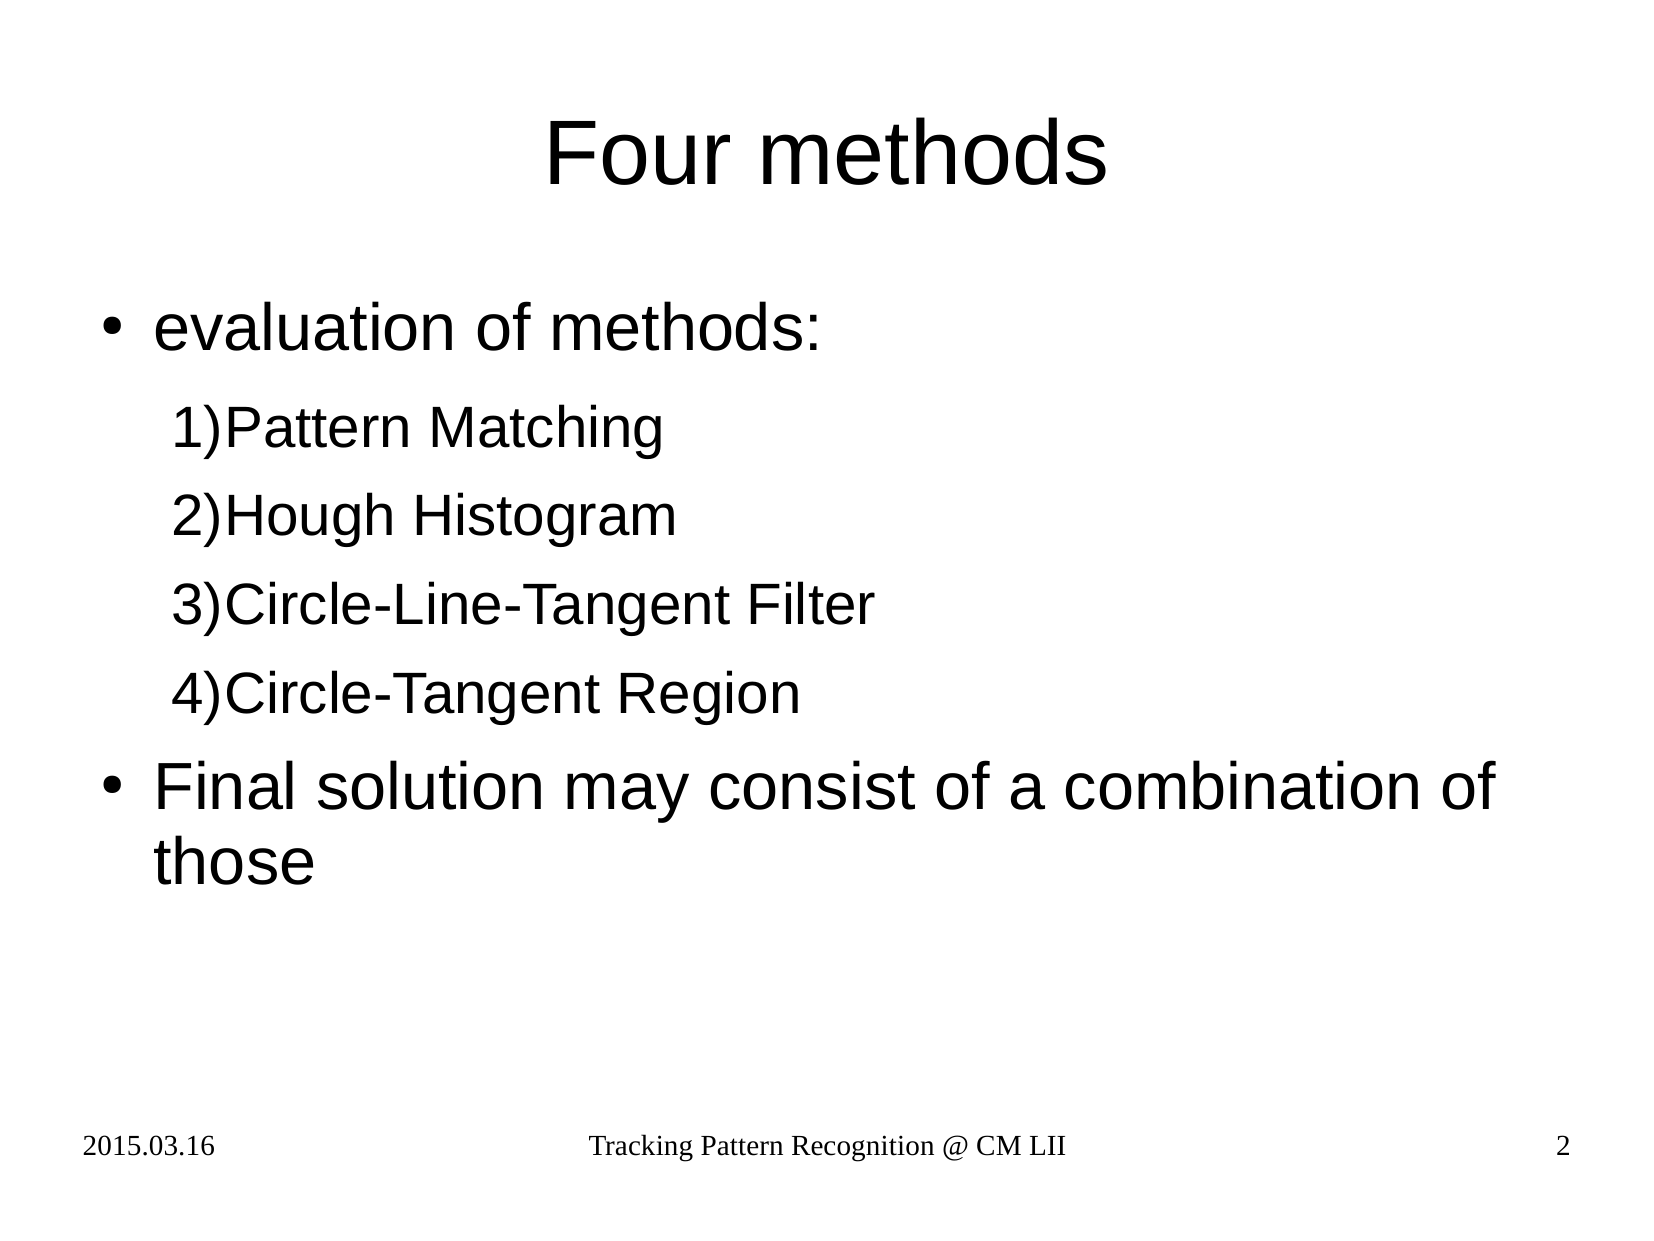

# Four methods
evaluation of methods:
Pattern Matching
Hough Histogram
Circle-Line-Tangent Filter
Circle-Tangent Region
Final solution may consist of a combination of those
2015.03.16
Tracking Pattern Recognition @ CM LII
2